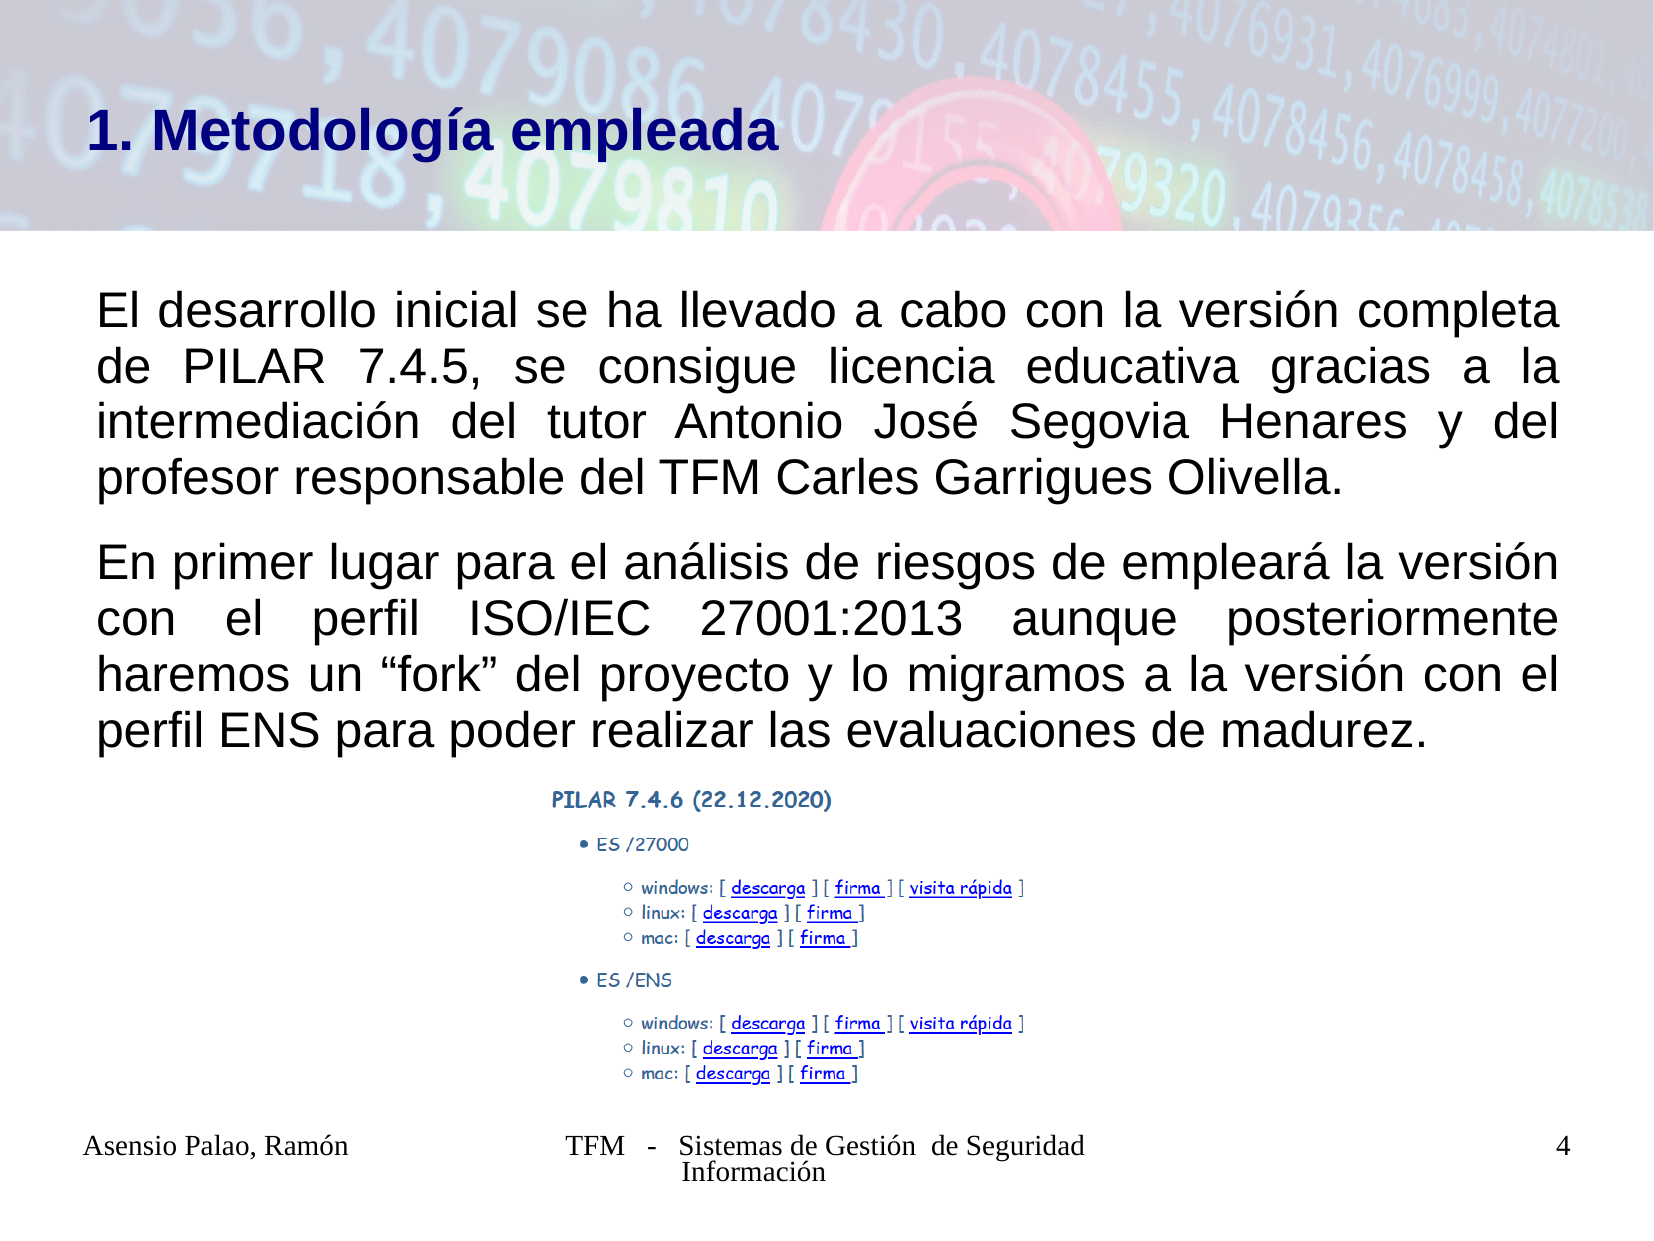

1. Metodología empleada
#
El desarrollo inicial se ha llevado a cabo con la versión completa de PILAR 7.4.5, se consigue licencia educativa gracias a la intermediación del tutor Antonio José Segovia Henares y del profesor responsable del TFM Carles Garrigues Olivella.
En primer lugar para el análisis de riesgos de empleará la versión con el perfil ISO/IEC 27001:2013 aunque posteriormente haremos un “fork” del proyecto y lo migramos a la versión con el perfil ENS para poder realizar las evaluaciones de madurez.
Asensio Palao, Ramón
TFM - Sistemas de Gestión de Seguridad Información
4